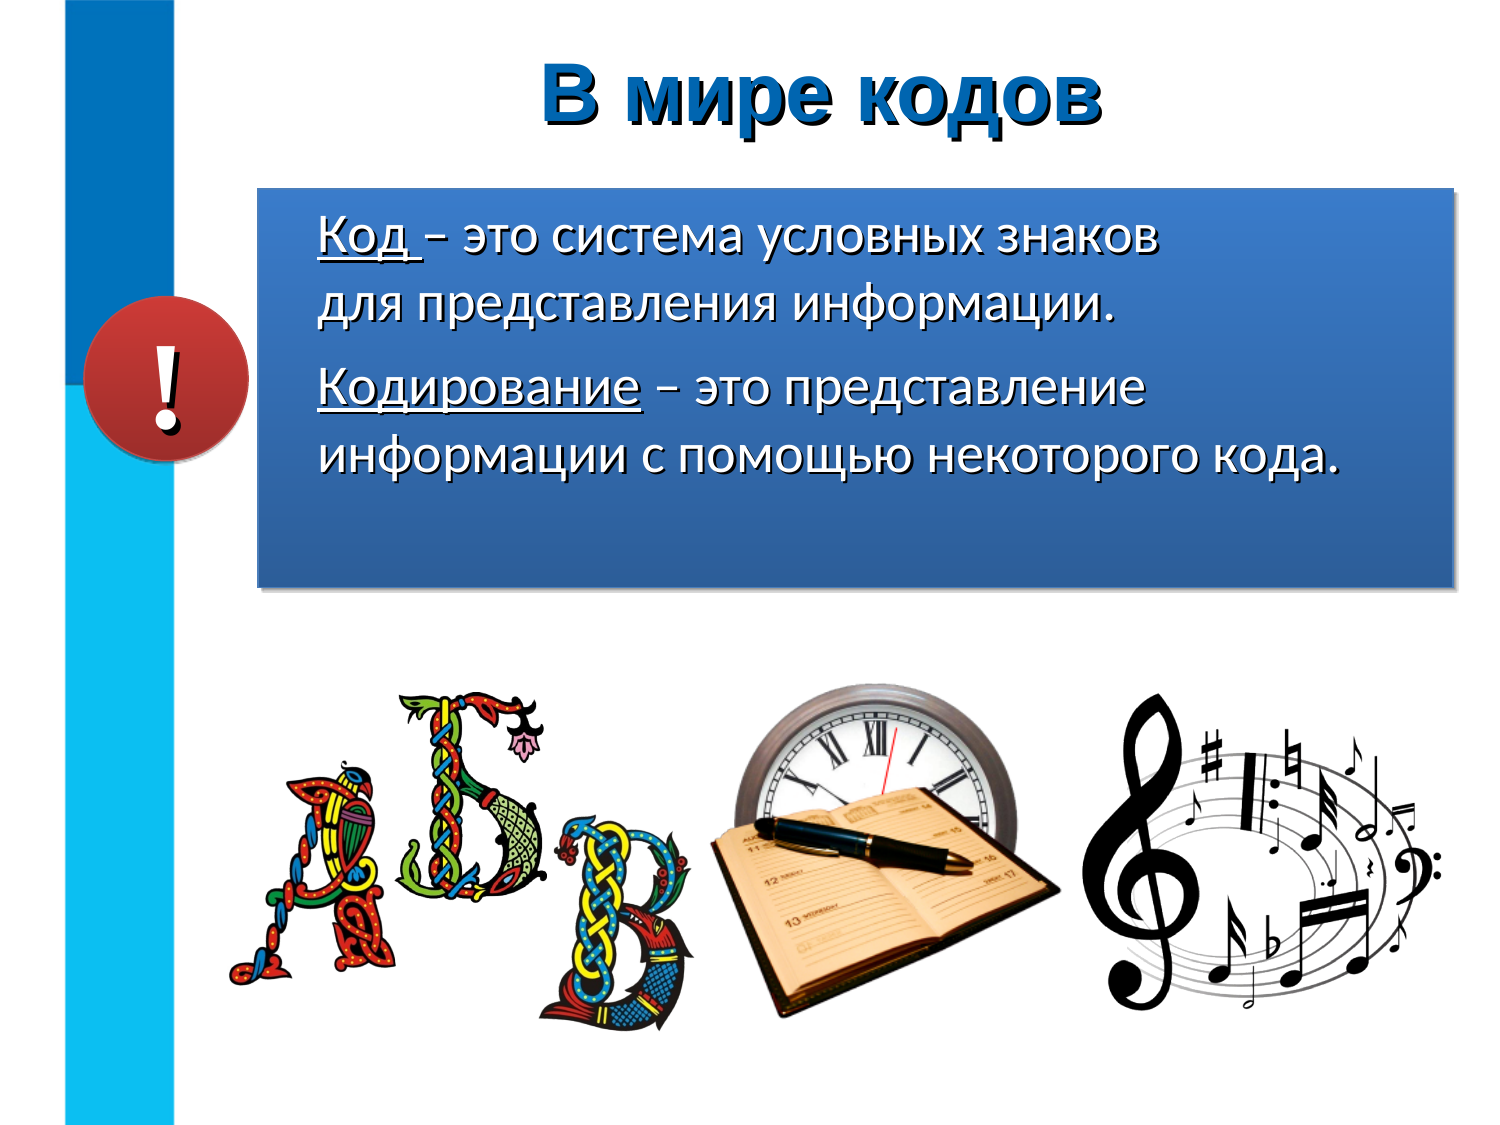

В мире кодов
Код – это система условных знаков
для представления информации.
Кодирование – это представление информации с помощью некоторого кода.
!